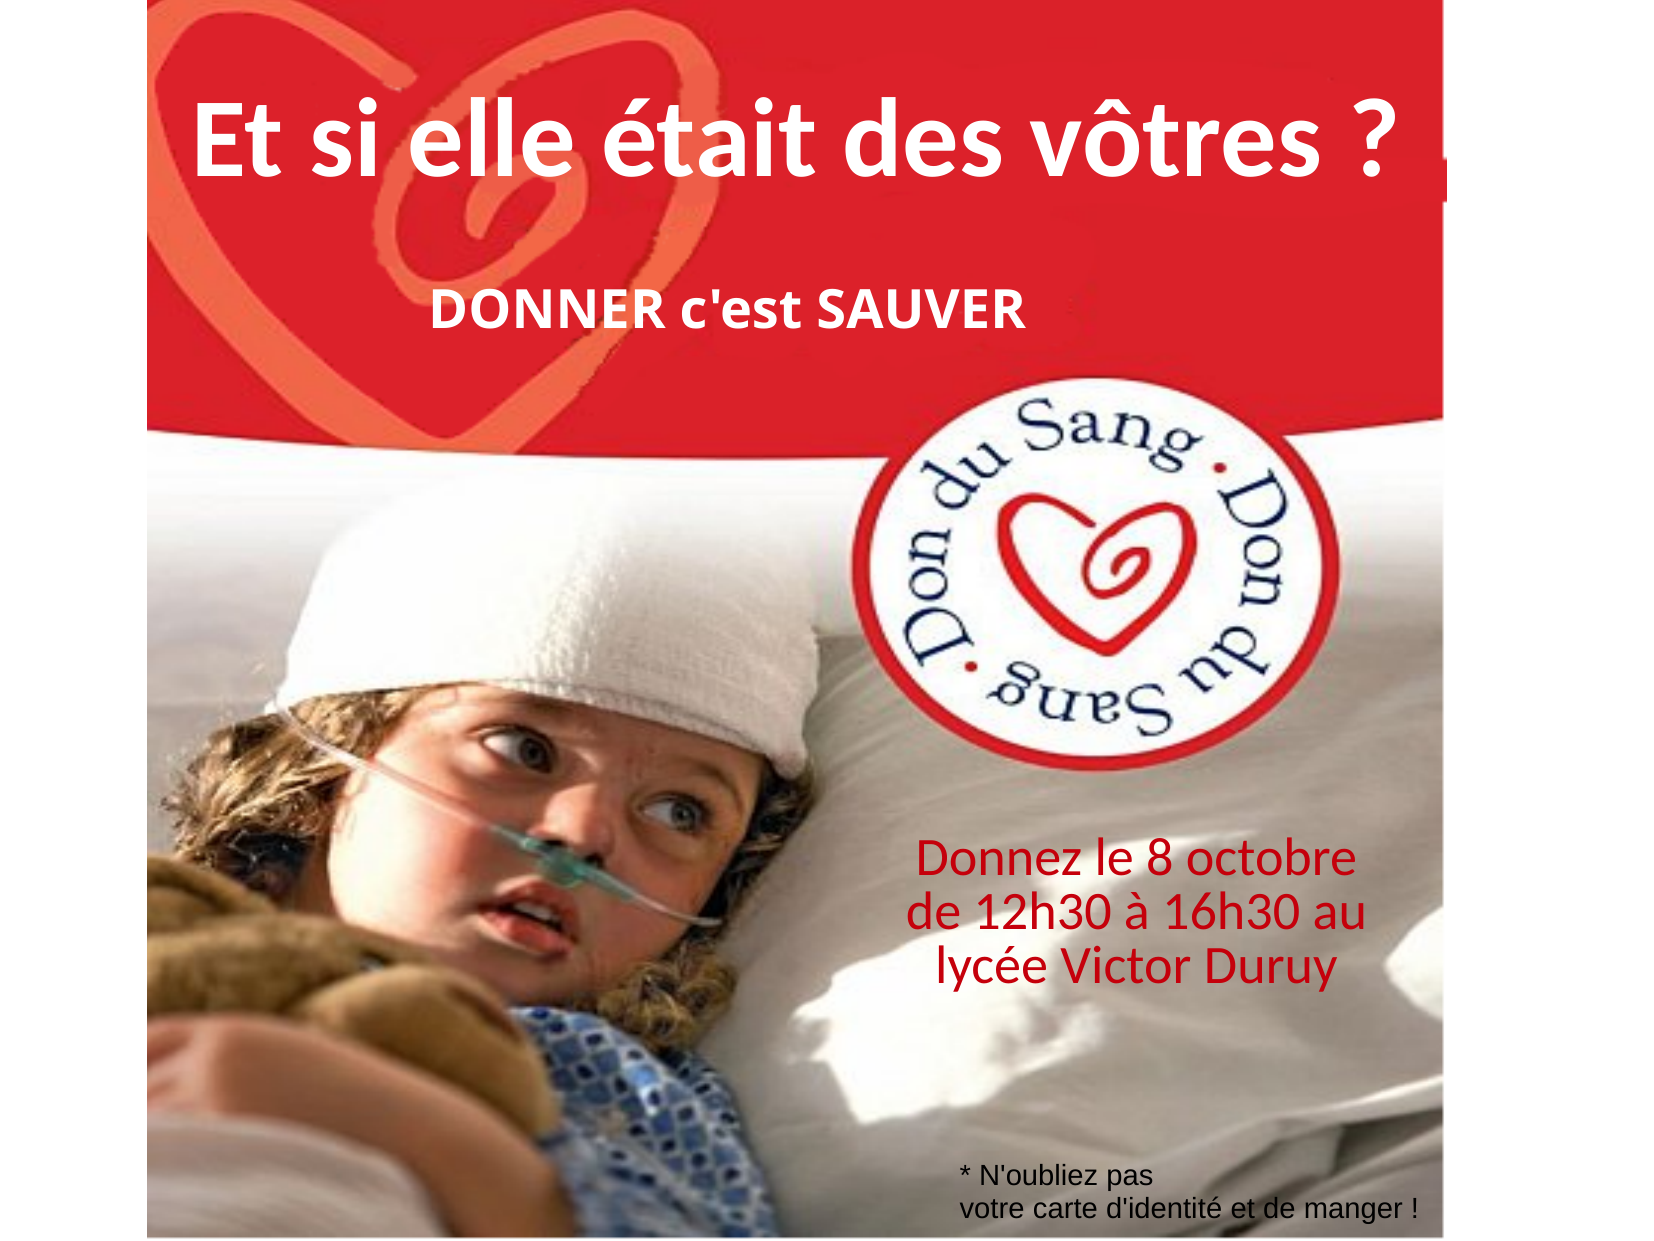

Et si elle était des vôtres ?
DONNER c'est SAUVER
Donnez le 8 octobre
de 12h30 à 16h30 au lycée Victor Duruy
* N'oubliez pas
votre carte d'identité et de manger !